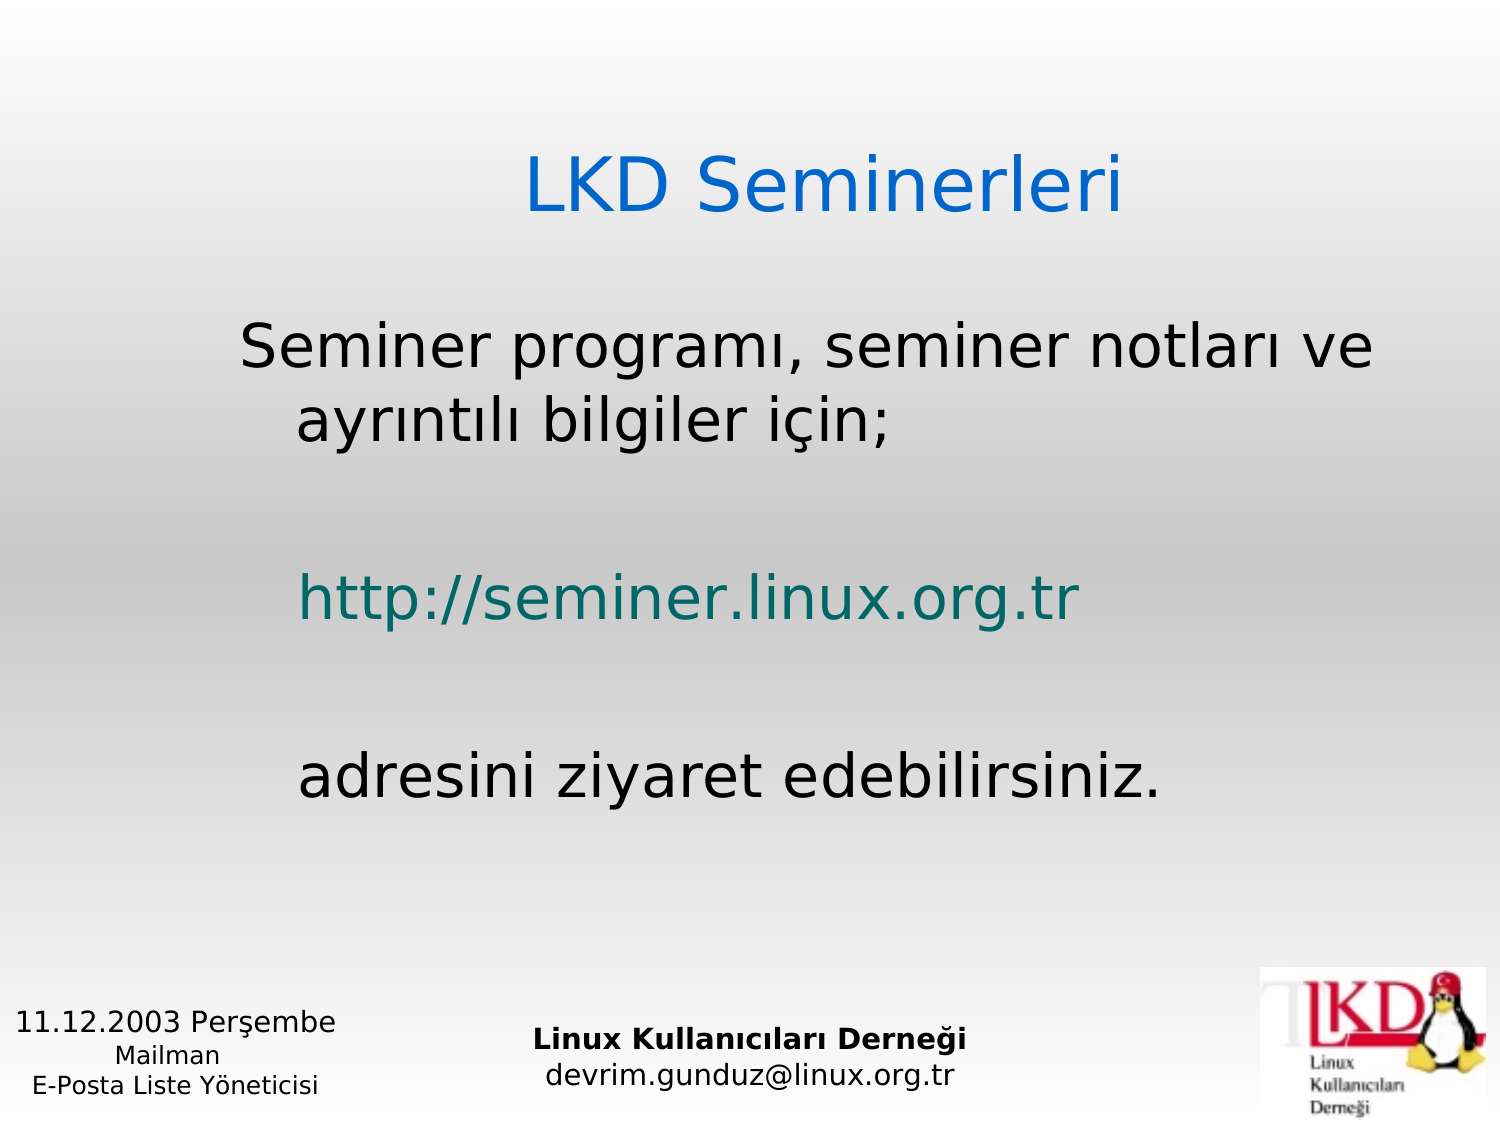

# LKD Seminerleri
Seminer programı, seminer notları ve ayrıntılı bilgiler için;
 http://seminer.linux.org.tr
 adresini ziyaret edebilirsiniz.